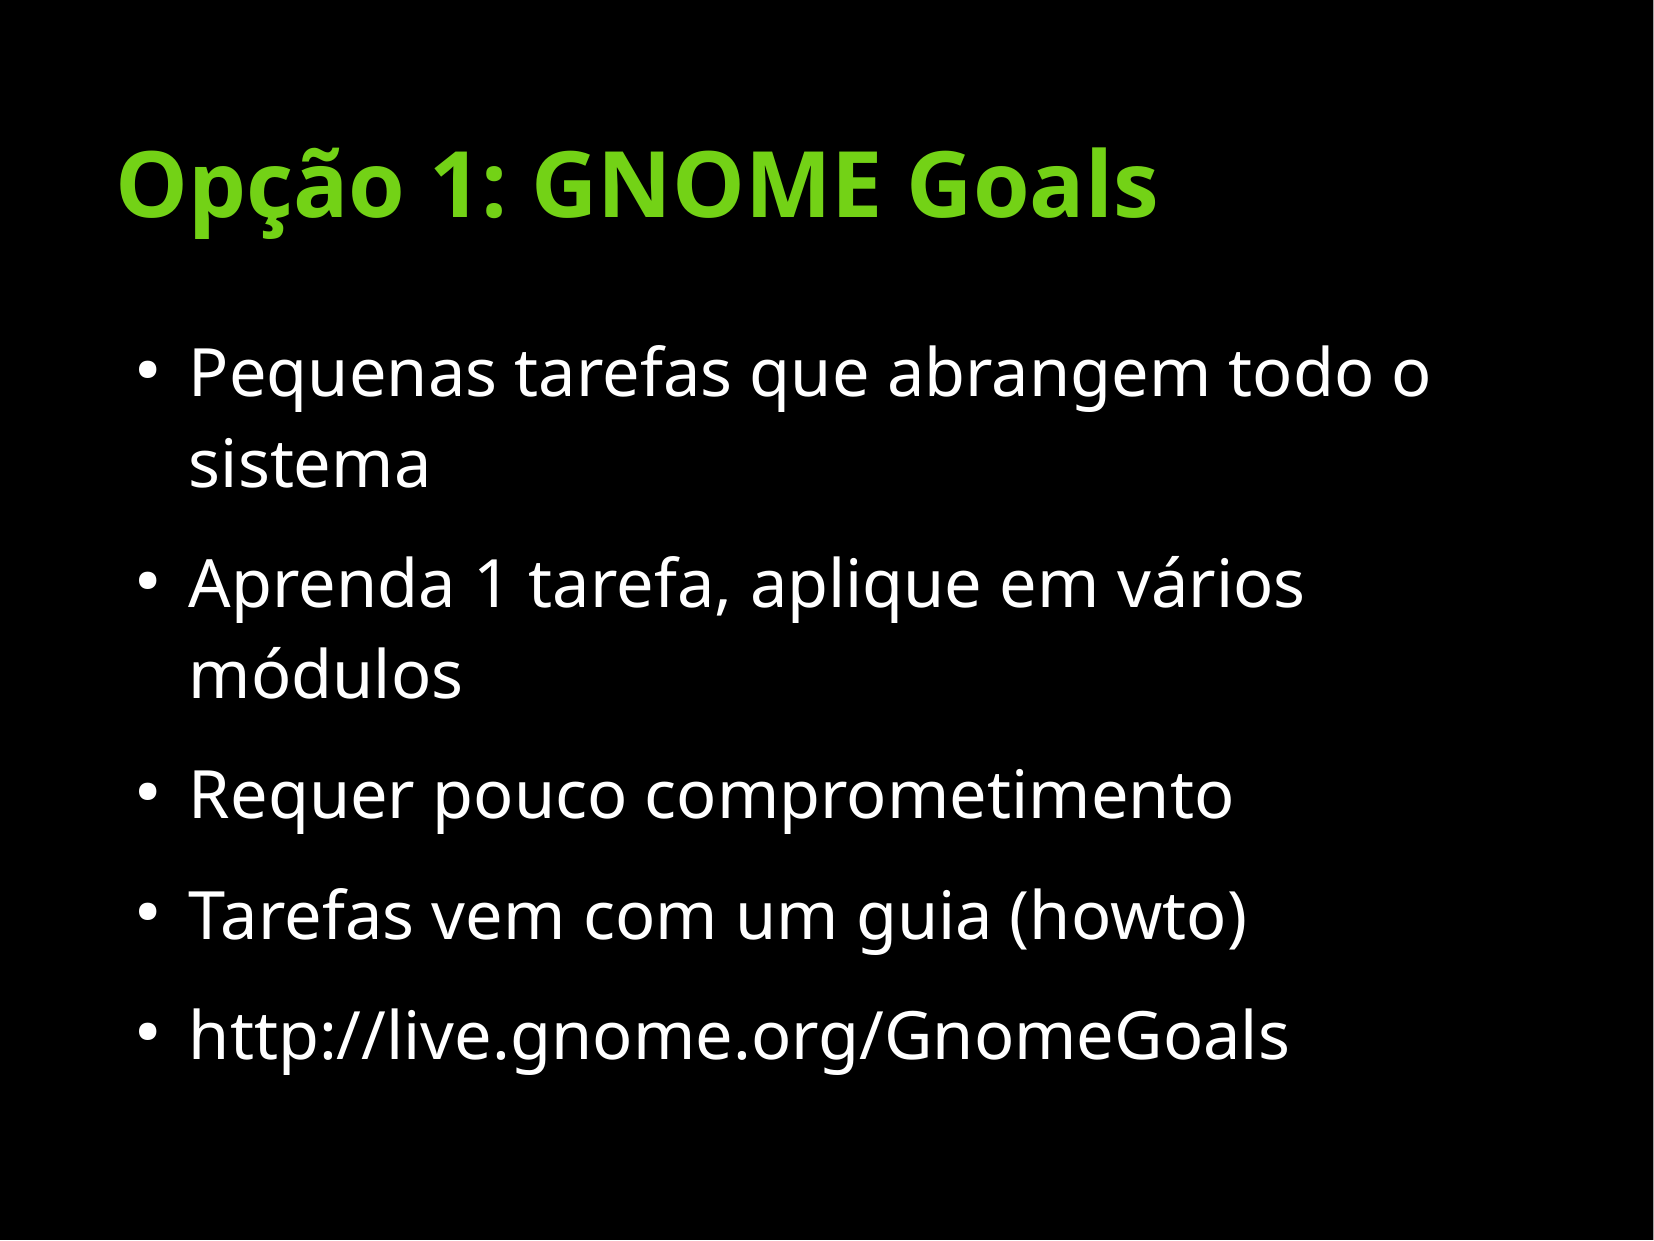

# Opção 1: GNOME Goals
Pequenas tarefas que abrangem todo o sistema
Aprenda 1 tarefa, aplique em vários módulos
Requer pouco comprometimento
Tarefas vem com um guia (howto)
http://live.gnome.org/GnomeGoals